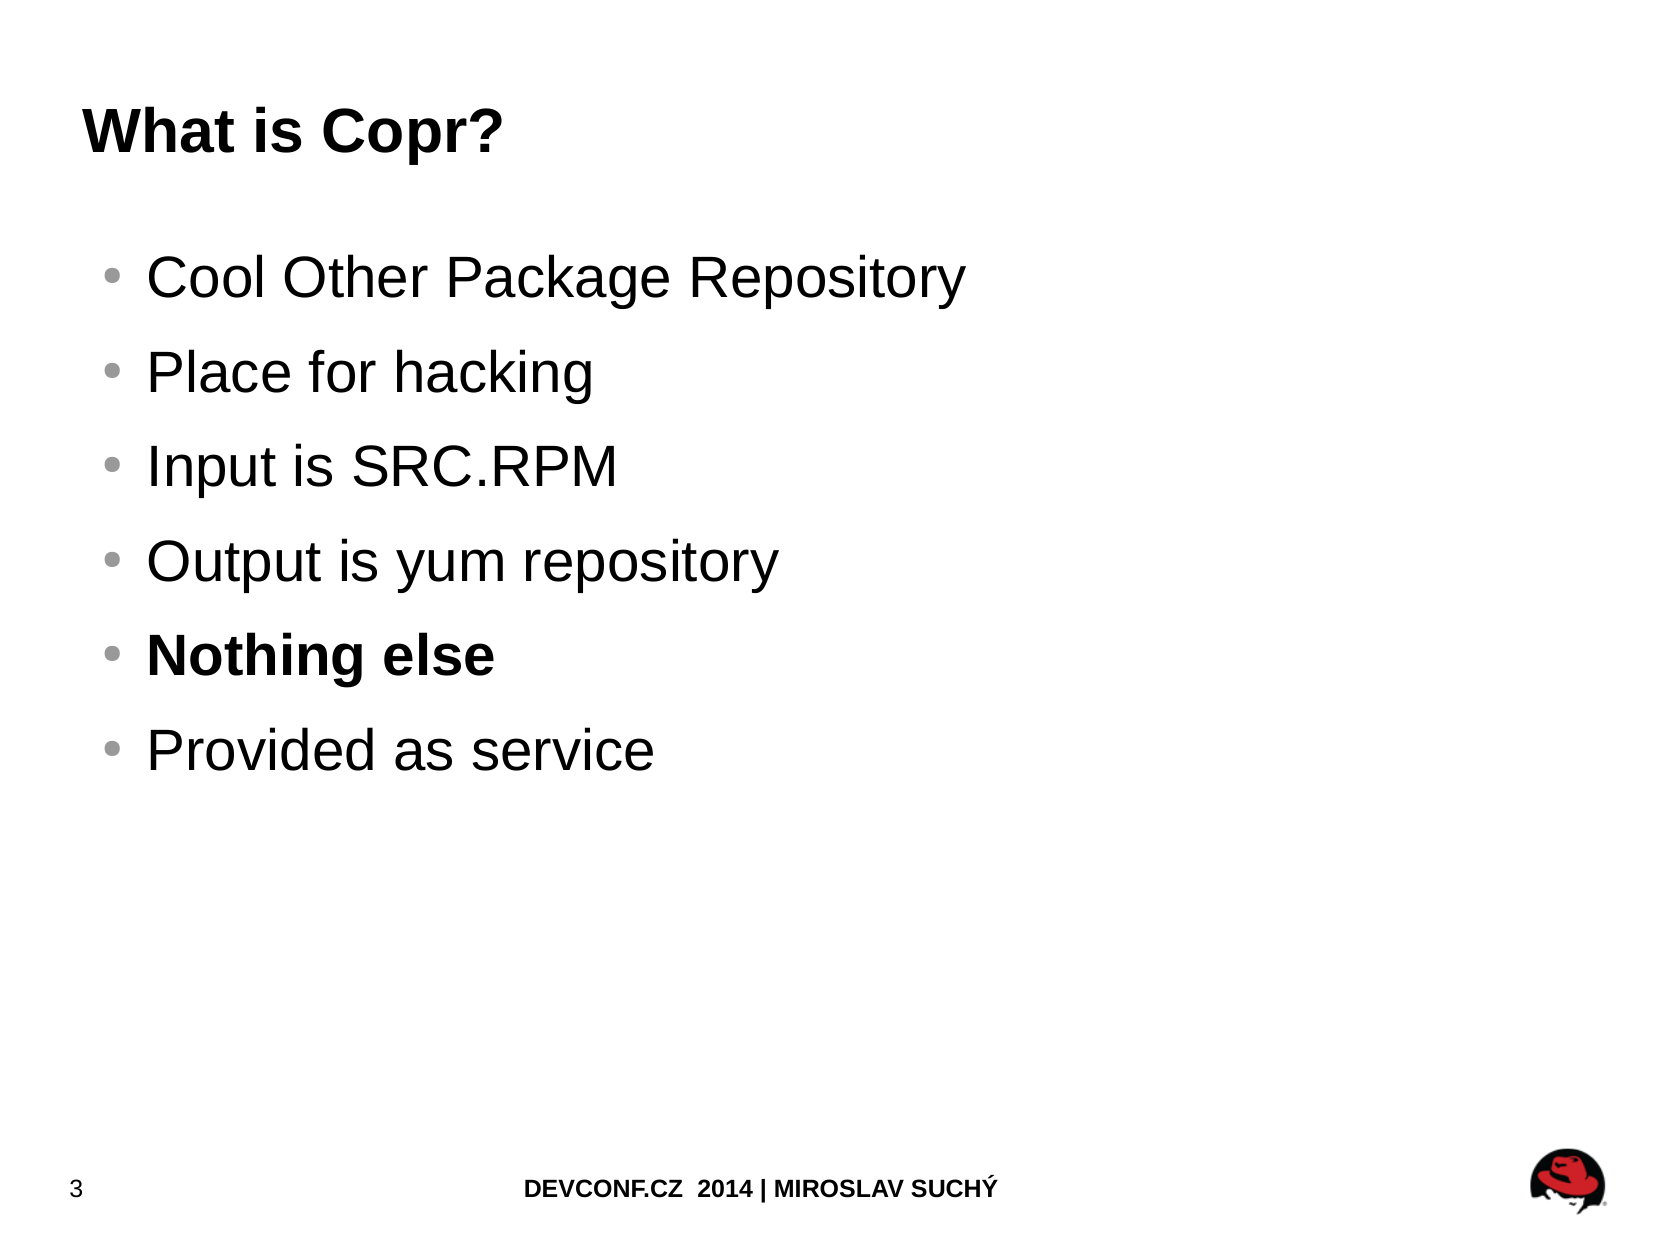

# What is Copr?
Cool Other Package Repository
Place for hacking
Input is SRC.RPM
Output is yum repository
Nothing else
Provided as service